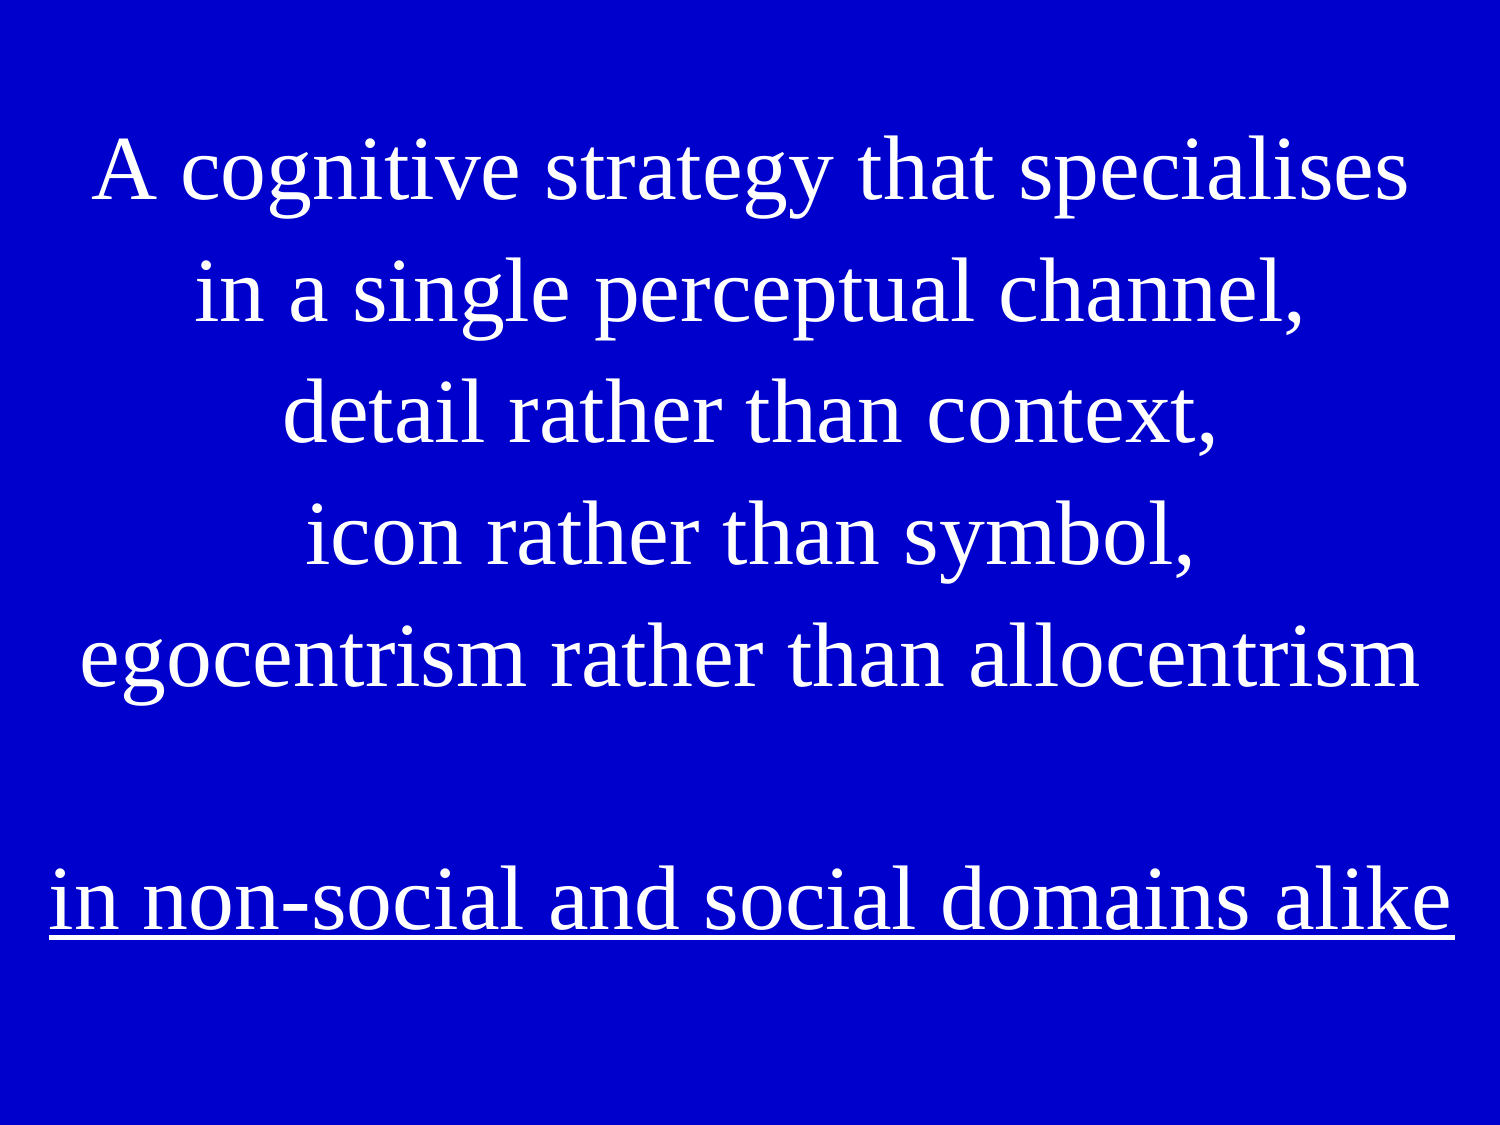

# A cognitive strategy that specialises in a single perceptual channel, detail rather than context, icon rather than symbol, egocentrism rather than allocentrism in non-social and social domains alike